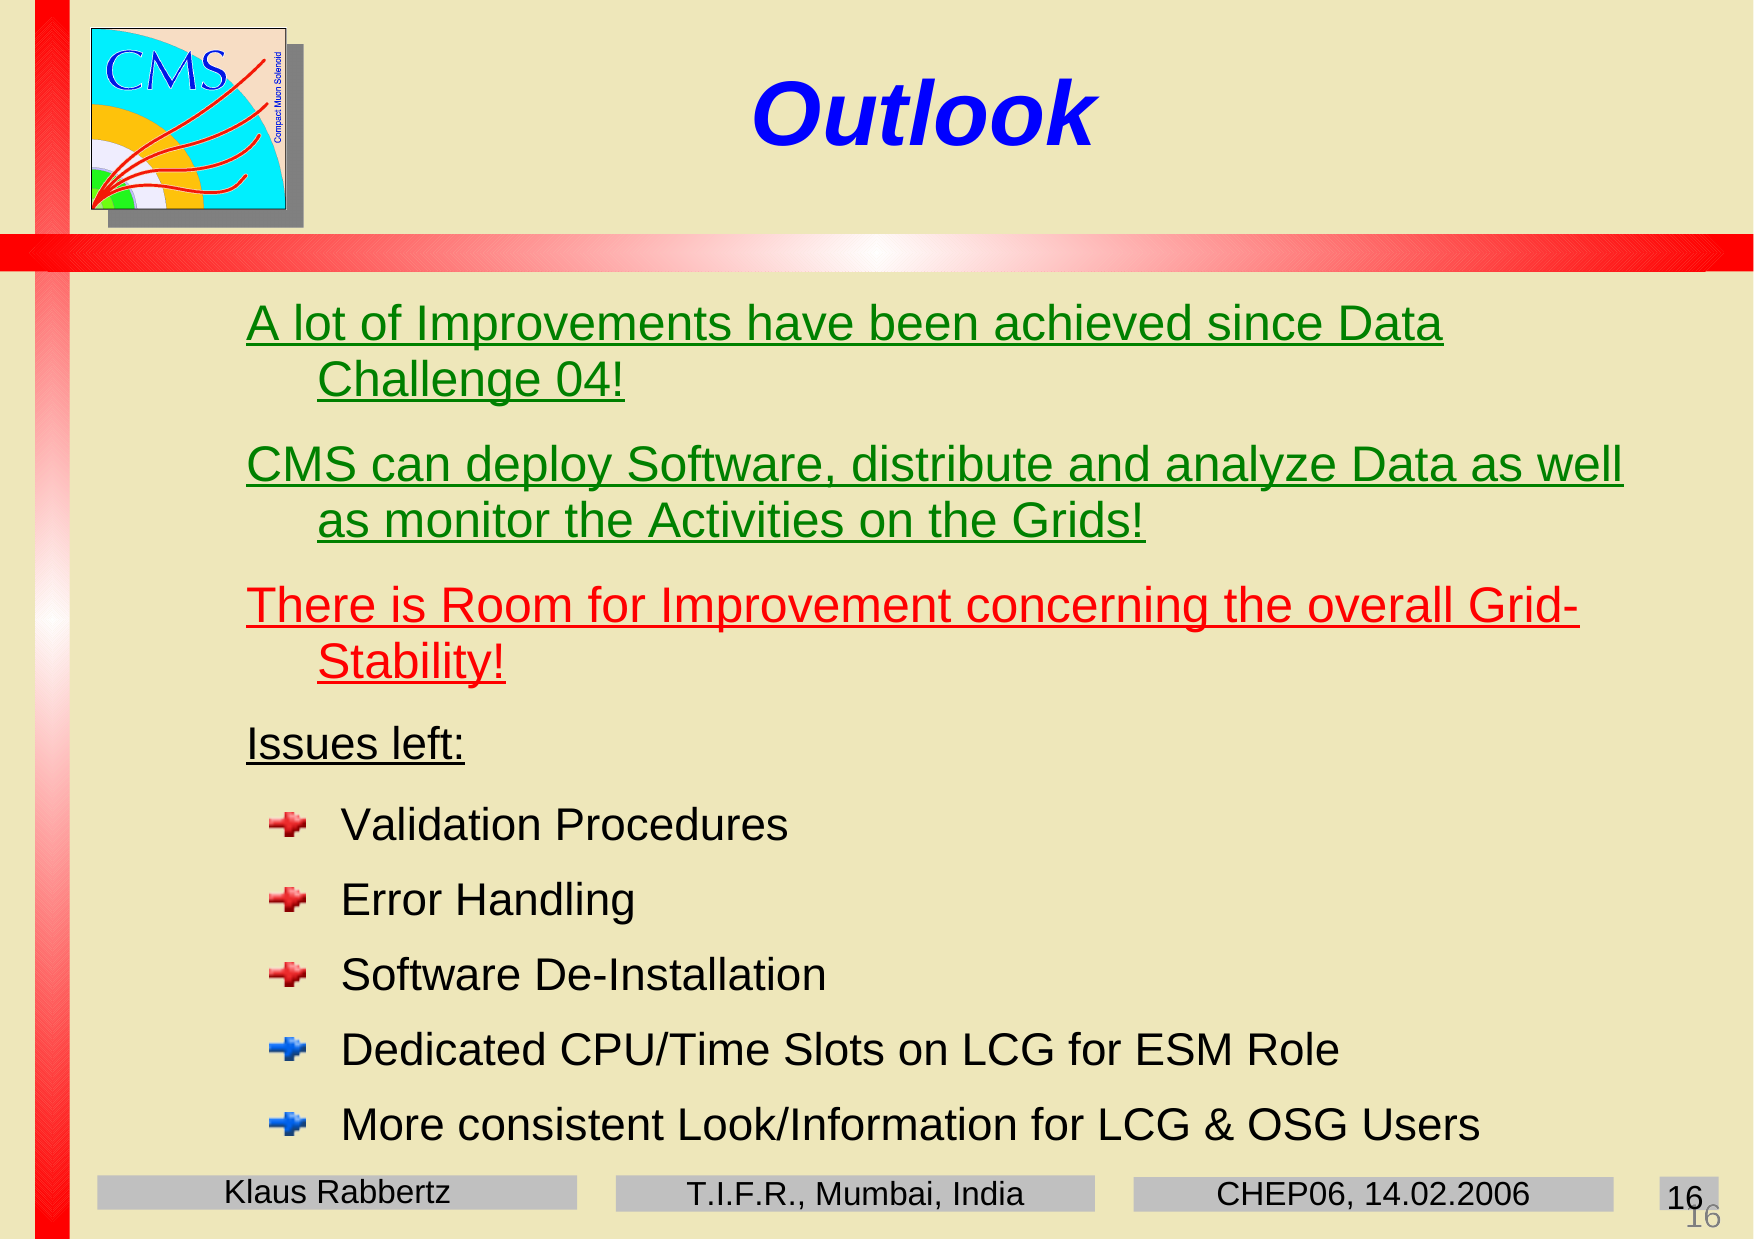

# Outlook
A lot of Improvements have been achieved since Data Challenge 04!
CMS can deploy Software, distribute and analyze Data as well as monitor the Activities on the Grids!
There is Room for Improvement concerning the overall Grid-Stability!
Issues left:
Validation Procedures
Error Handling
Software De-Installation
Dedicated CPU/Time Slots on LCG for ESM Role
More consistent Look/Information for LCG & OSG Users